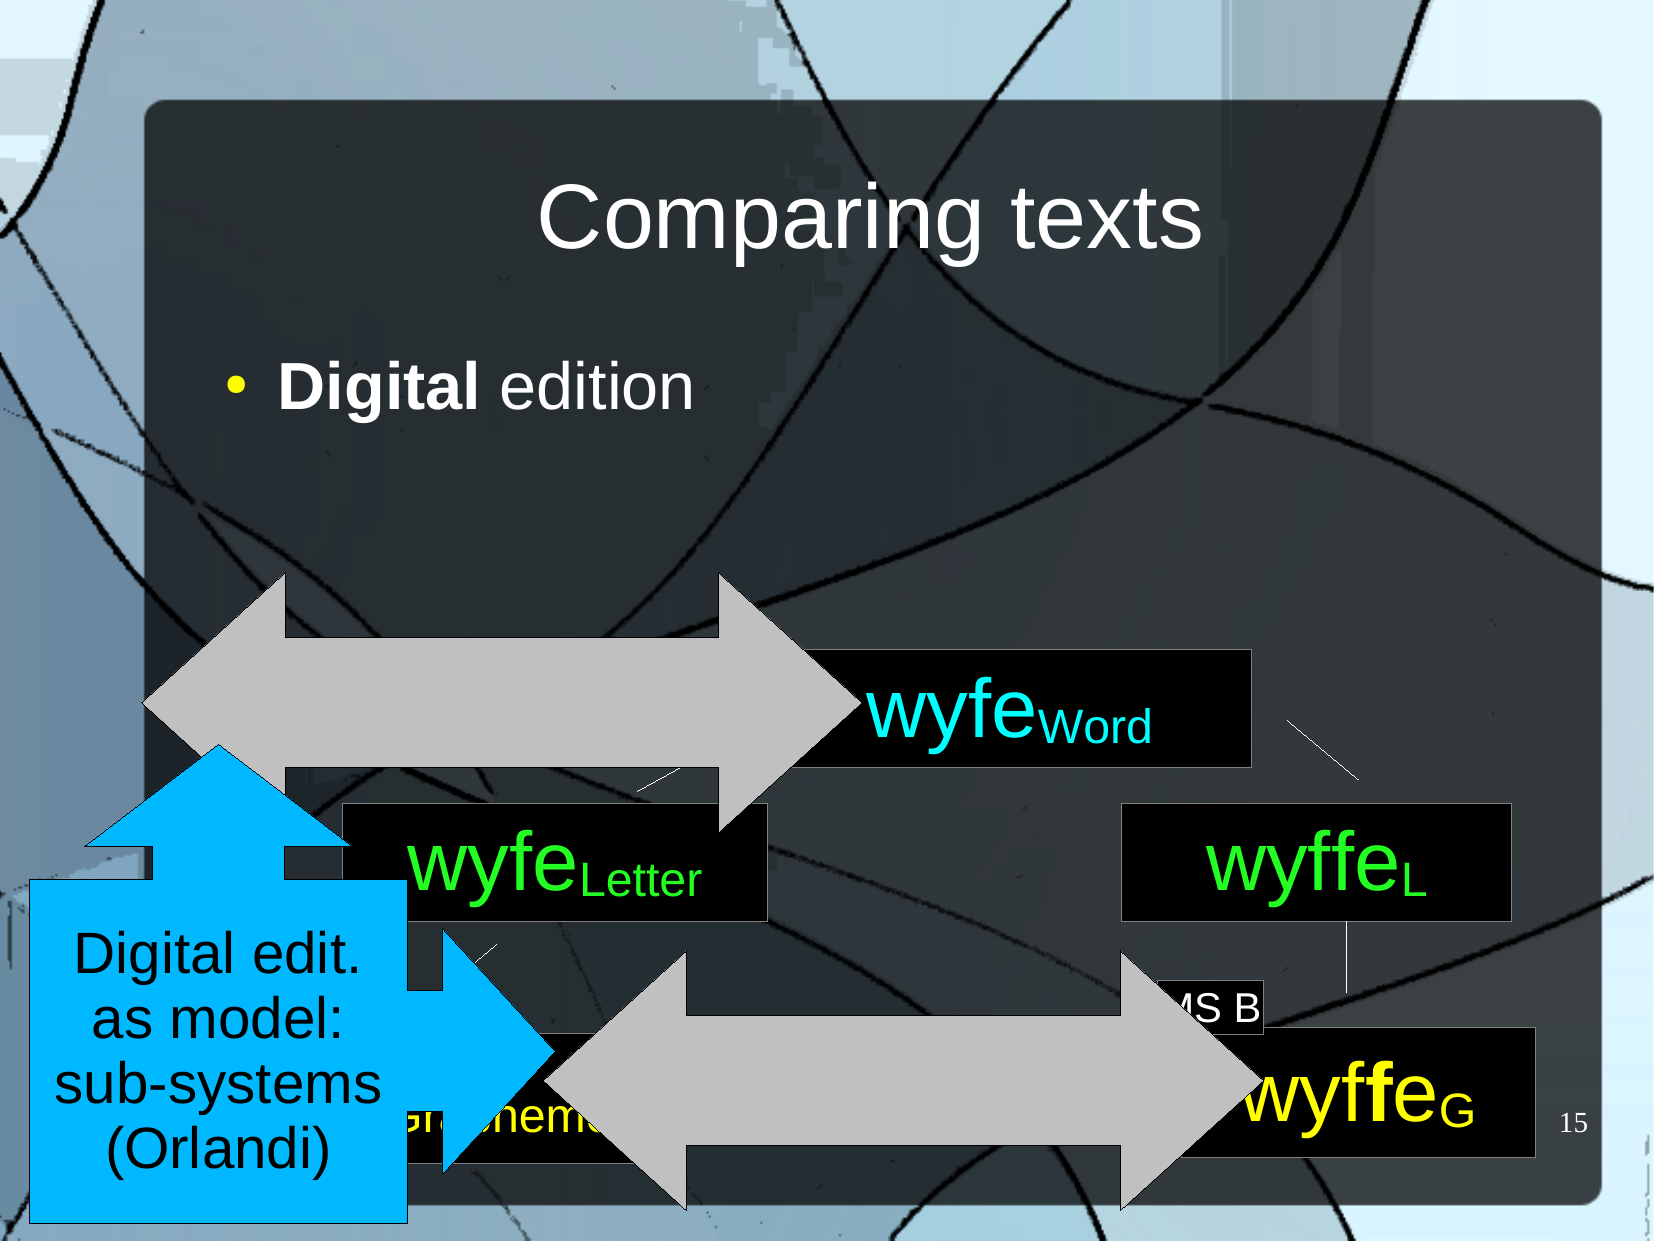

# Comparing texts
Digital edition
wyfeWord
Digital edit.
as model:
sub-systems
(Orlandi)
wyfeLetter
wyffeL
MS B
MS A
wyffeG
wyfeGrapheme
15